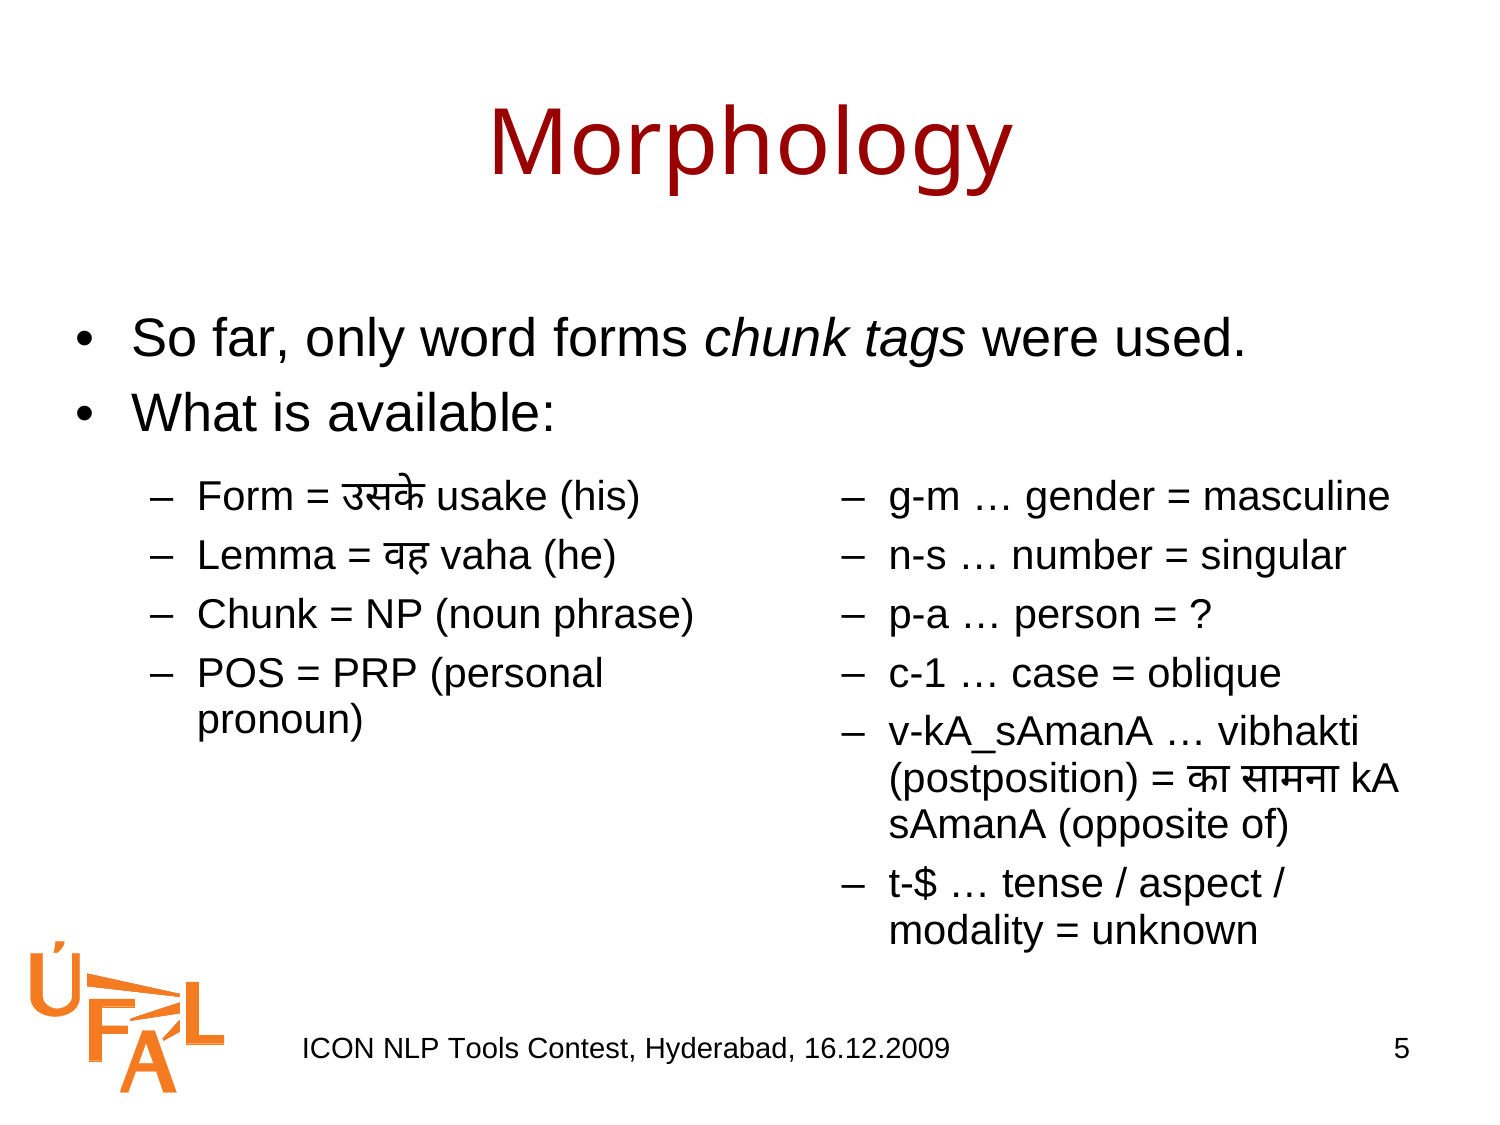

# Morphology
So far, only word forms chunk tags were used.
What is available:
Form = उसके usake (his)
Lemma = वह vaha (he)
Chunk = NP (noun phrase)
POS = PRP (personal pronoun)
g-m … gender = masculine
n-s … number = singular
p-a … person = ?
c-1 … case = oblique
v-kA_sAmanA … vibhakti (postposition) = का सामना kA sAmanA (opposite of)
t-$ … tense / aspect / modality = unknown
ICON NLP Tools Contest, Hyderabad, 16.12.2009
5